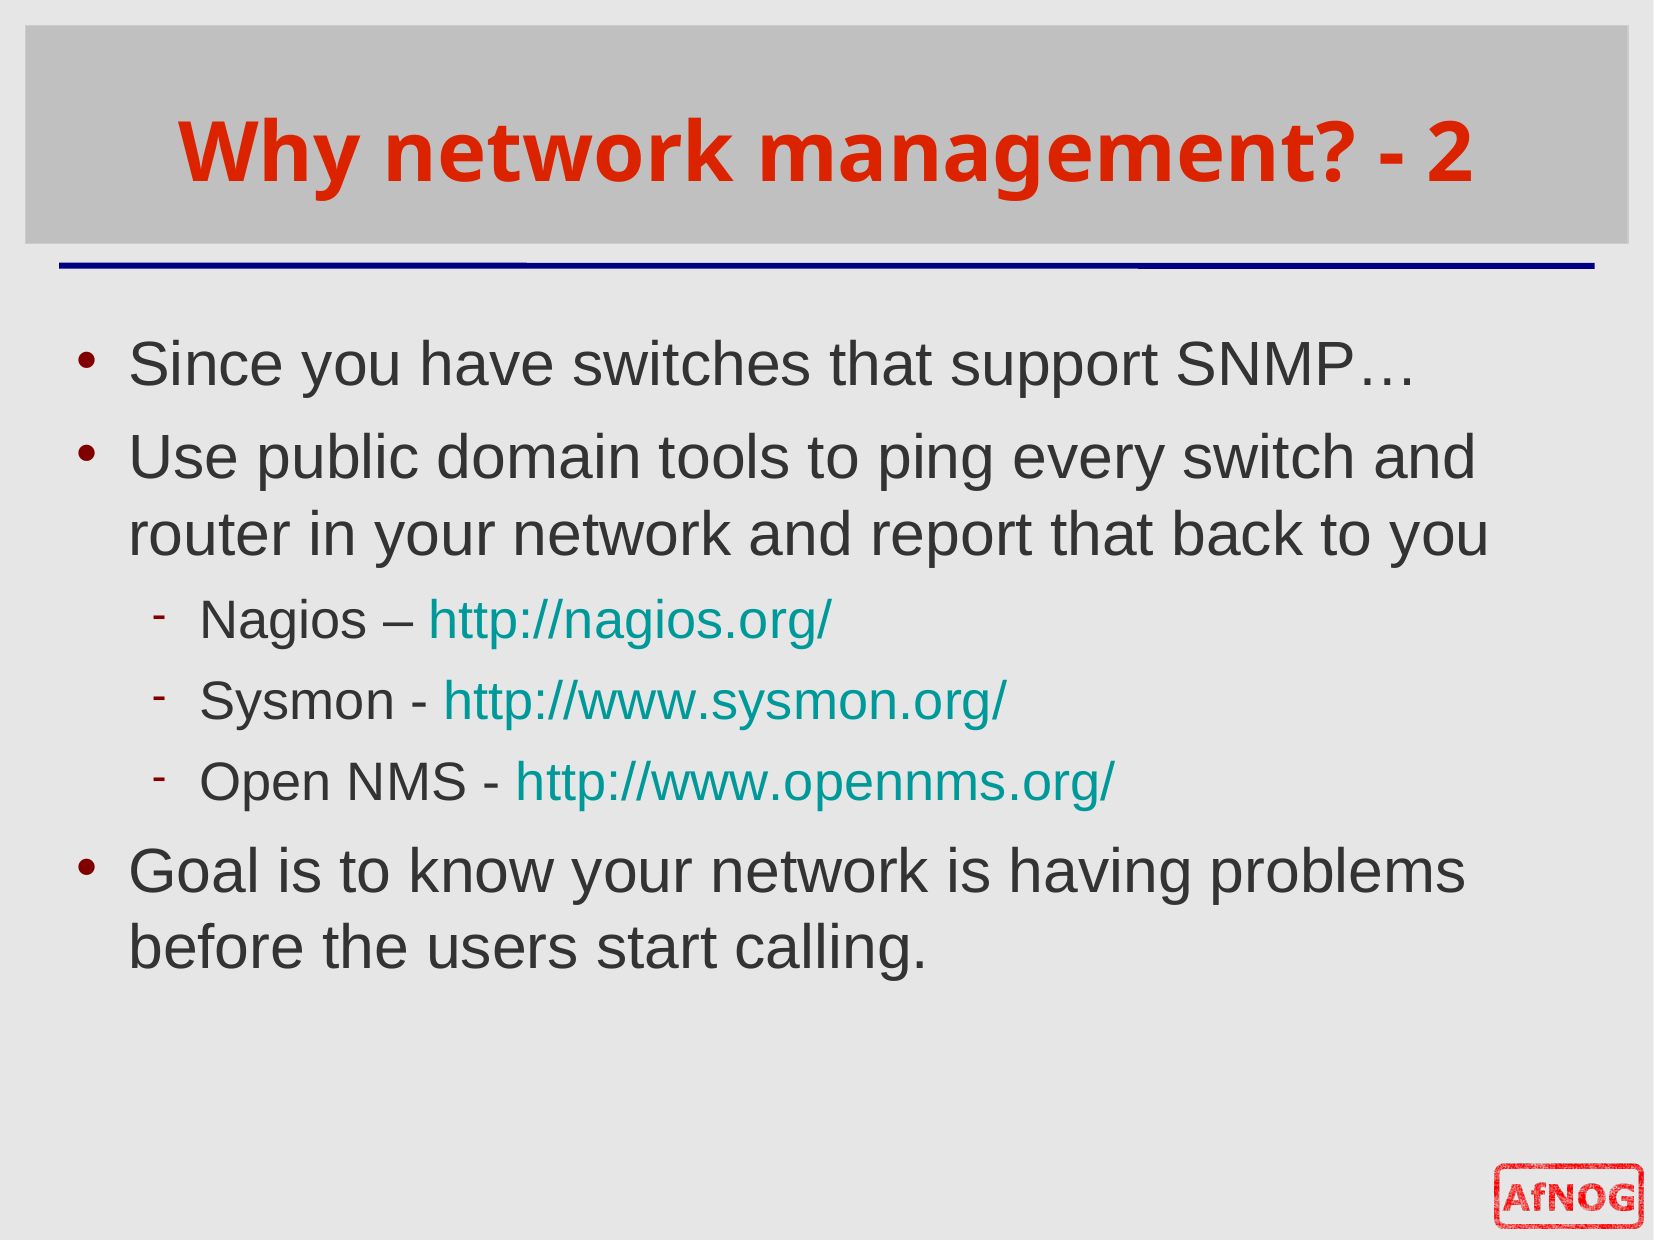

# Why network management? - 2
Since you have switches that support SNMP…
Use public domain tools to ping every switch and router in your network and report that back to you
Nagios – http://nagios.org/
Sysmon - http://www.sysmon.org/
Open NMS - http://www.opennms.org/
Goal is to know your network is having problems before the users start calling.